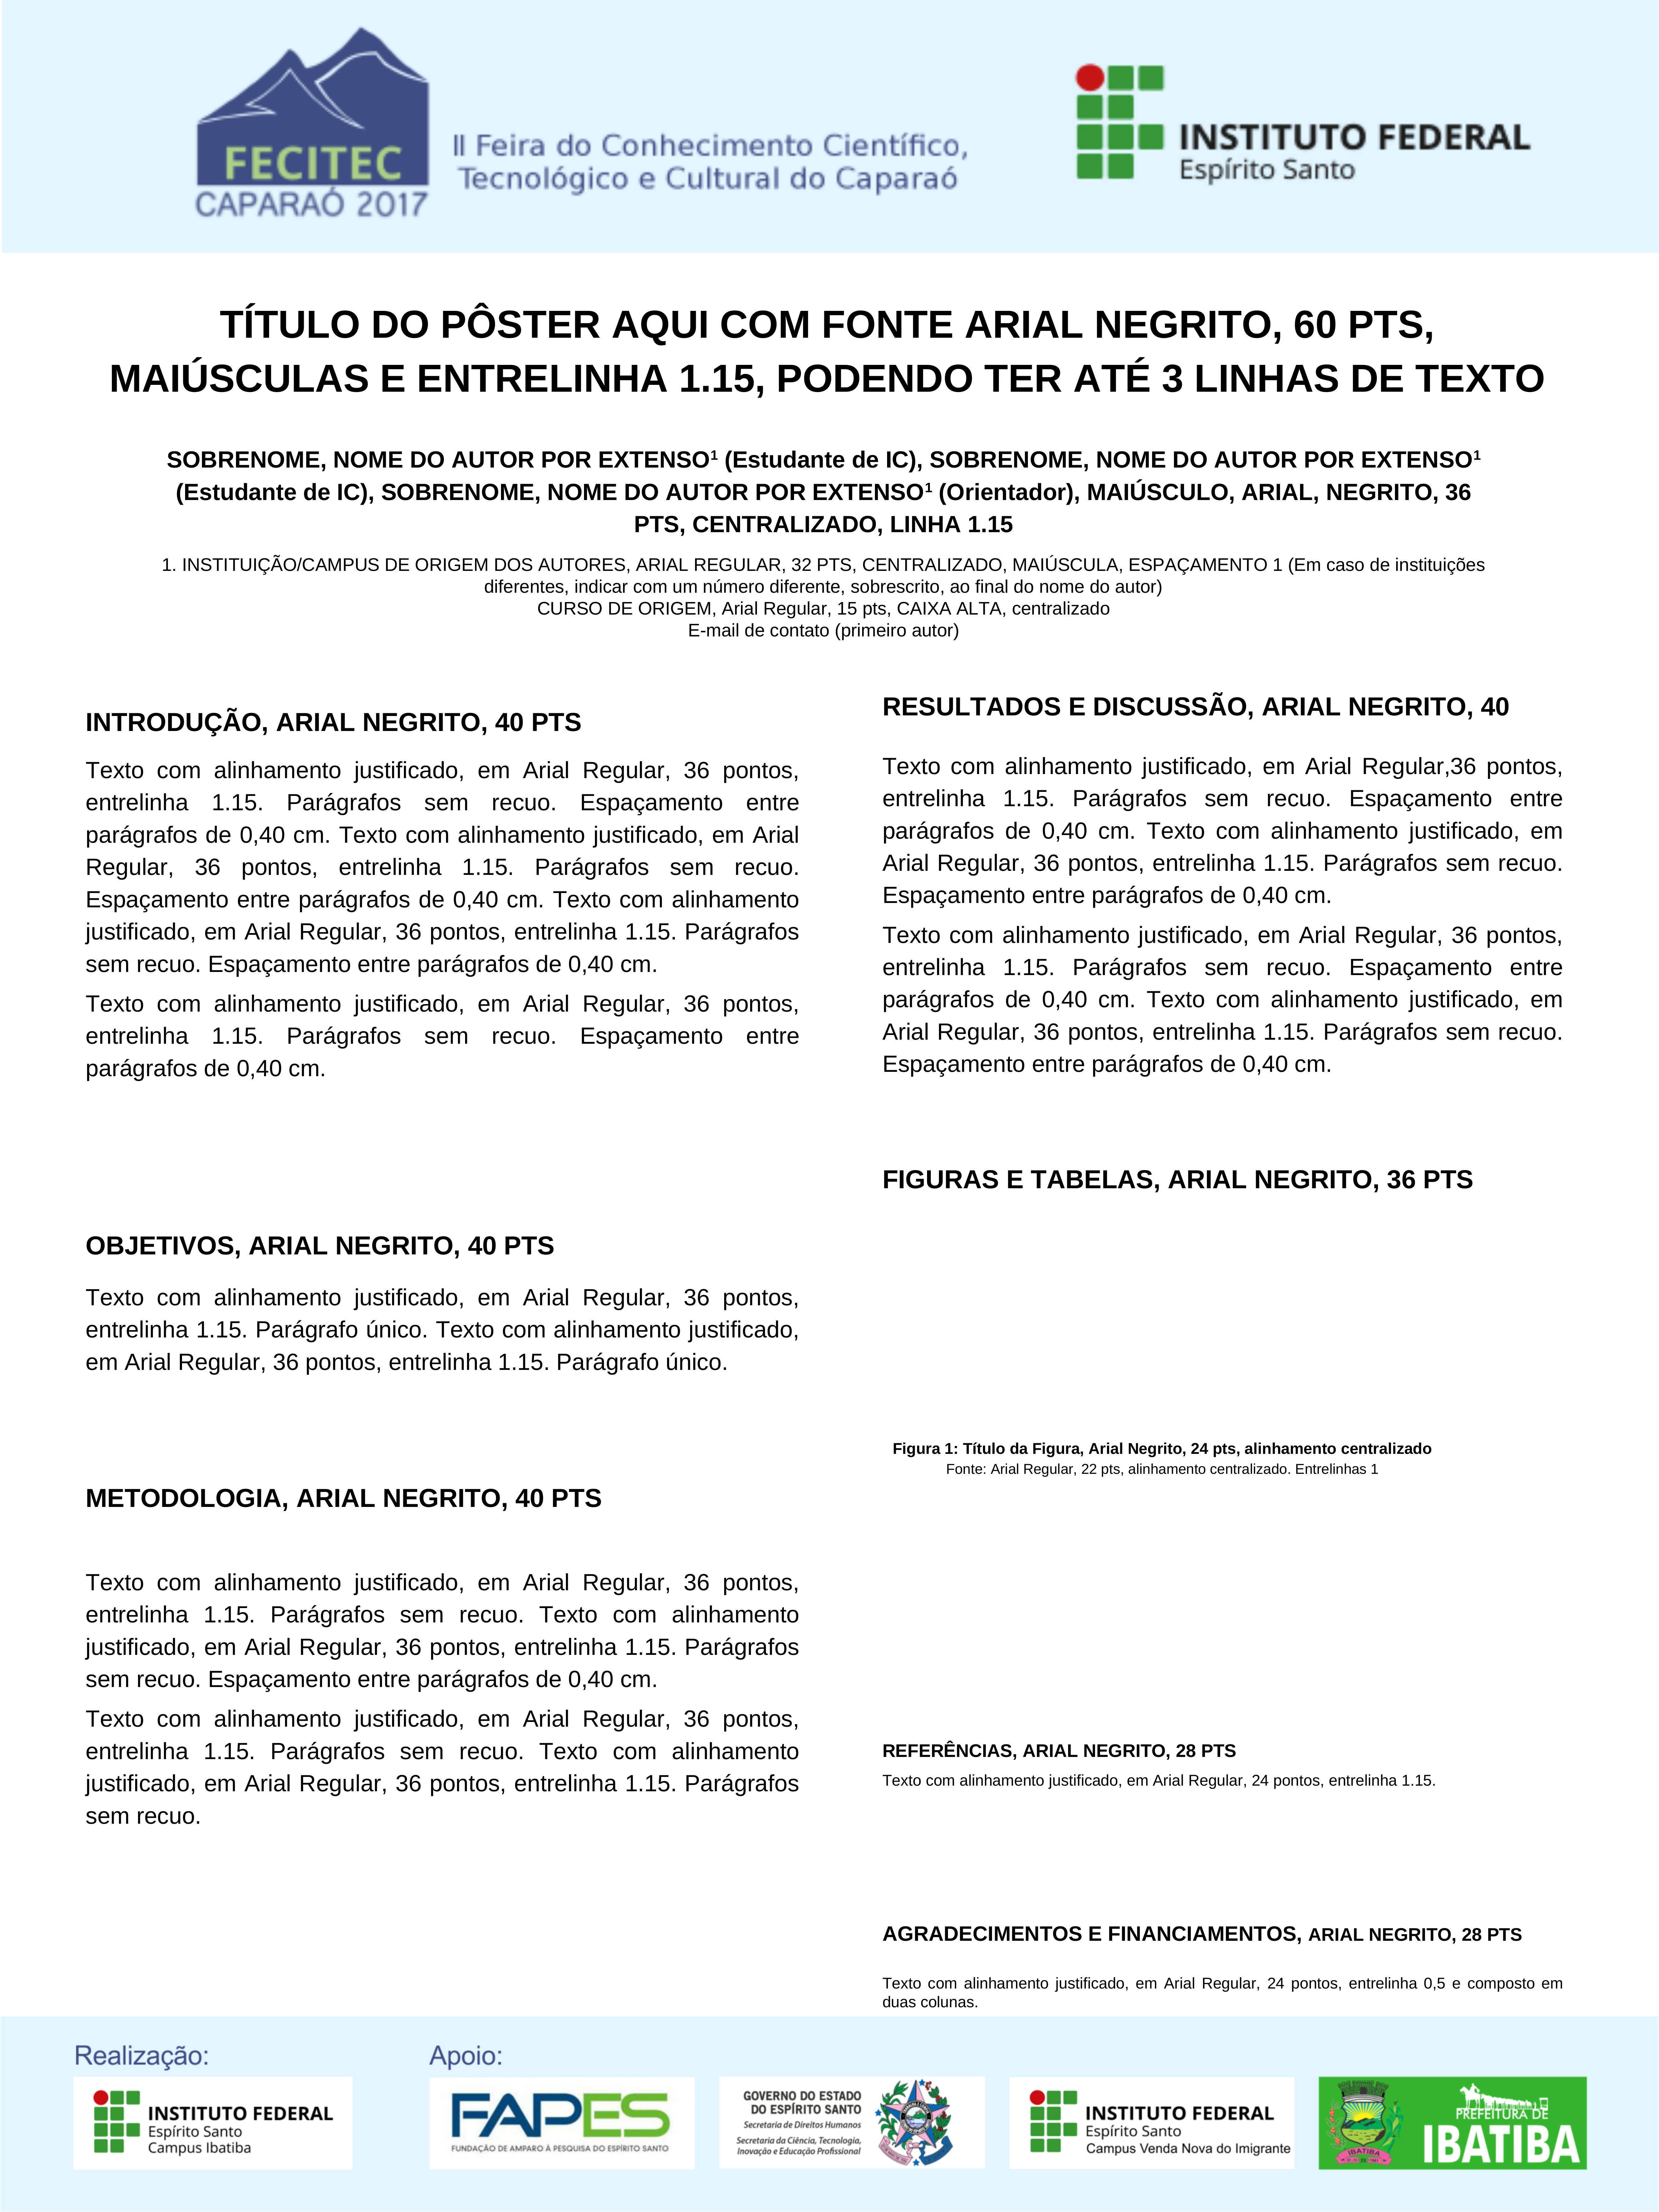

TÍTULO DO PÔSTER AQUI COM FONTE ARIAL NEGRITO, 60 PTS, MAIÚSCULAS E ENTRELINHA 1.15, PODENDO TER ATÉ 3 LINHAS DE TEXTO
SOBRENOME, NOME DO AUTOR POR EXTENSO1 (Estudante de IC), SOBRENOME, NOME DO AUTOR POR EXTENSO1 (Estudante de IC), SOBRENOME, NOME DO AUTOR POR EXTENSO1 (Orientador), MAIÚSCULO, ARIAL, NEGRITO, 36 PTS, CENTRALIZADO, LINHA 1.15
1. INSTITUIÇÃO/CAMPUS DE ORIGEM DOS AUTORES, ARIAL REGULAR, 32 PTS, CENTRALIZADO, MAIÚSCULA, ESPAÇAMENTO 1 (Em caso de instituições diferentes, indicar com um número diferente, sobrescrito, ao final do nome do autor)
CURSO DE ORIGEM, Arial Regular, 15 pts, CAIXA ALTA, centralizado
E-mail de contato (primeiro autor)
INTRODUÇÃO, ARIAL NEGRITO, 40 PTS
RESULTADOS E DISCUSSÃO, ARIAL NEGRITO, 40
Texto com alinhamento justificado, em Arial Regular,36 pontos, entrelinha 1.15. Parágrafos sem recuo. Espaçamento entre parágrafos de 0,40 cm. Texto com alinhamento justificado, em Arial Regular, 36 pontos, entrelinha 1.15. Parágrafos sem recuo. Espaçamento entre parágrafos de 0,40 cm.
Texto com alinhamento justificado, em Arial Regular, 36 pontos, entrelinha 1.15. Parágrafos sem recuo. Espaçamento entre parágrafos de 0,40 cm. Texto com alinhamento justificado, em Arial Regular, 36 pontos, entrelinha 1.15. Parágrafos sem recuo. Espaçamento entre parágrafos de 0,40 cm.
Texto com alinhamento justificado, em Arial Regular, 36 pontos, entrelinha 1.15. Parágrafos sem recuo. Espaçamento entre parágrafos de 0,40 cm. Texto com alinhamento justificado, em Arial Regular, 36 pontos, entrelinha 1.15. Parágrafos sem recuo. Espaçamento entre parágrafos de 0,40 cm. Texto com alinhamento justificado, em Arial Regular, 36 pontos, entrelinha 1.15. Parágrafos sem recuo. Espaçamento entre parágrafos de 0,40 cm.
Texto com alinhamento justificado, em Arial Regular, 36 pontos, entrelinha 1.15. Parágrafos sem recuo. Espaçamento entre parágrafos de 0,40 cm.
FIGURAS E TABELAS, ARIAL NEGRITO, 36 PTS
OBJETIVOS, ARIAL NEGRITO, 40 PTS
Texto com alinhamento justificado, em Arial Regular, 36 pontos, entrelinha 1.15. Parágrafo único. Texto com alinhamento justificado, em Arial Regular, 36 pontos, entrelinha 1.15. Parágrafo único.
Figura 1: Título da Figura, Arial Negrito, 24 pts, alinhamento centralizado
Fonte: Arial Regular, 22 pts, alinhamento centralizado. Entrelinhas 1
METODOLOGIA, ARIAL NEGRITO, 40 PTS
Texto com alinhamento justificado, em Arial Regular, 36 pontos, entrelinha 1.15. Parágrafos sem recuo. Texto com alinhamento justificado, em Arial Regular, 36 pontos, entrelinha 1.15. Parágrafos sem recuo. Espaçamento entre parágrafos de 0,40 cm.
Texto com alinhamento justificado, em Arial Regular, 36 pontos, entrelinha 1.15. Parágrafos sem recuo. Texto com alinhamento justificado, em Arial Regular, 36 pontos, entrelinha 1.15. Parágrafos sem recuo.
REFERÊNCIAS, ARIAL NEGRITO, 28 PTS
Texto com alinhamento justificado, em Arial Regular, 24 pontos, entrelinha 1.15.
AGRADECIMENTOS E FINANCIAMENTOS, ARIAL NEGRITO, 28 PTS
Texto com alinhamento justificado, em Arial Regular, 24 pontos, entrelinha 0,5 e composto em duas colunas.